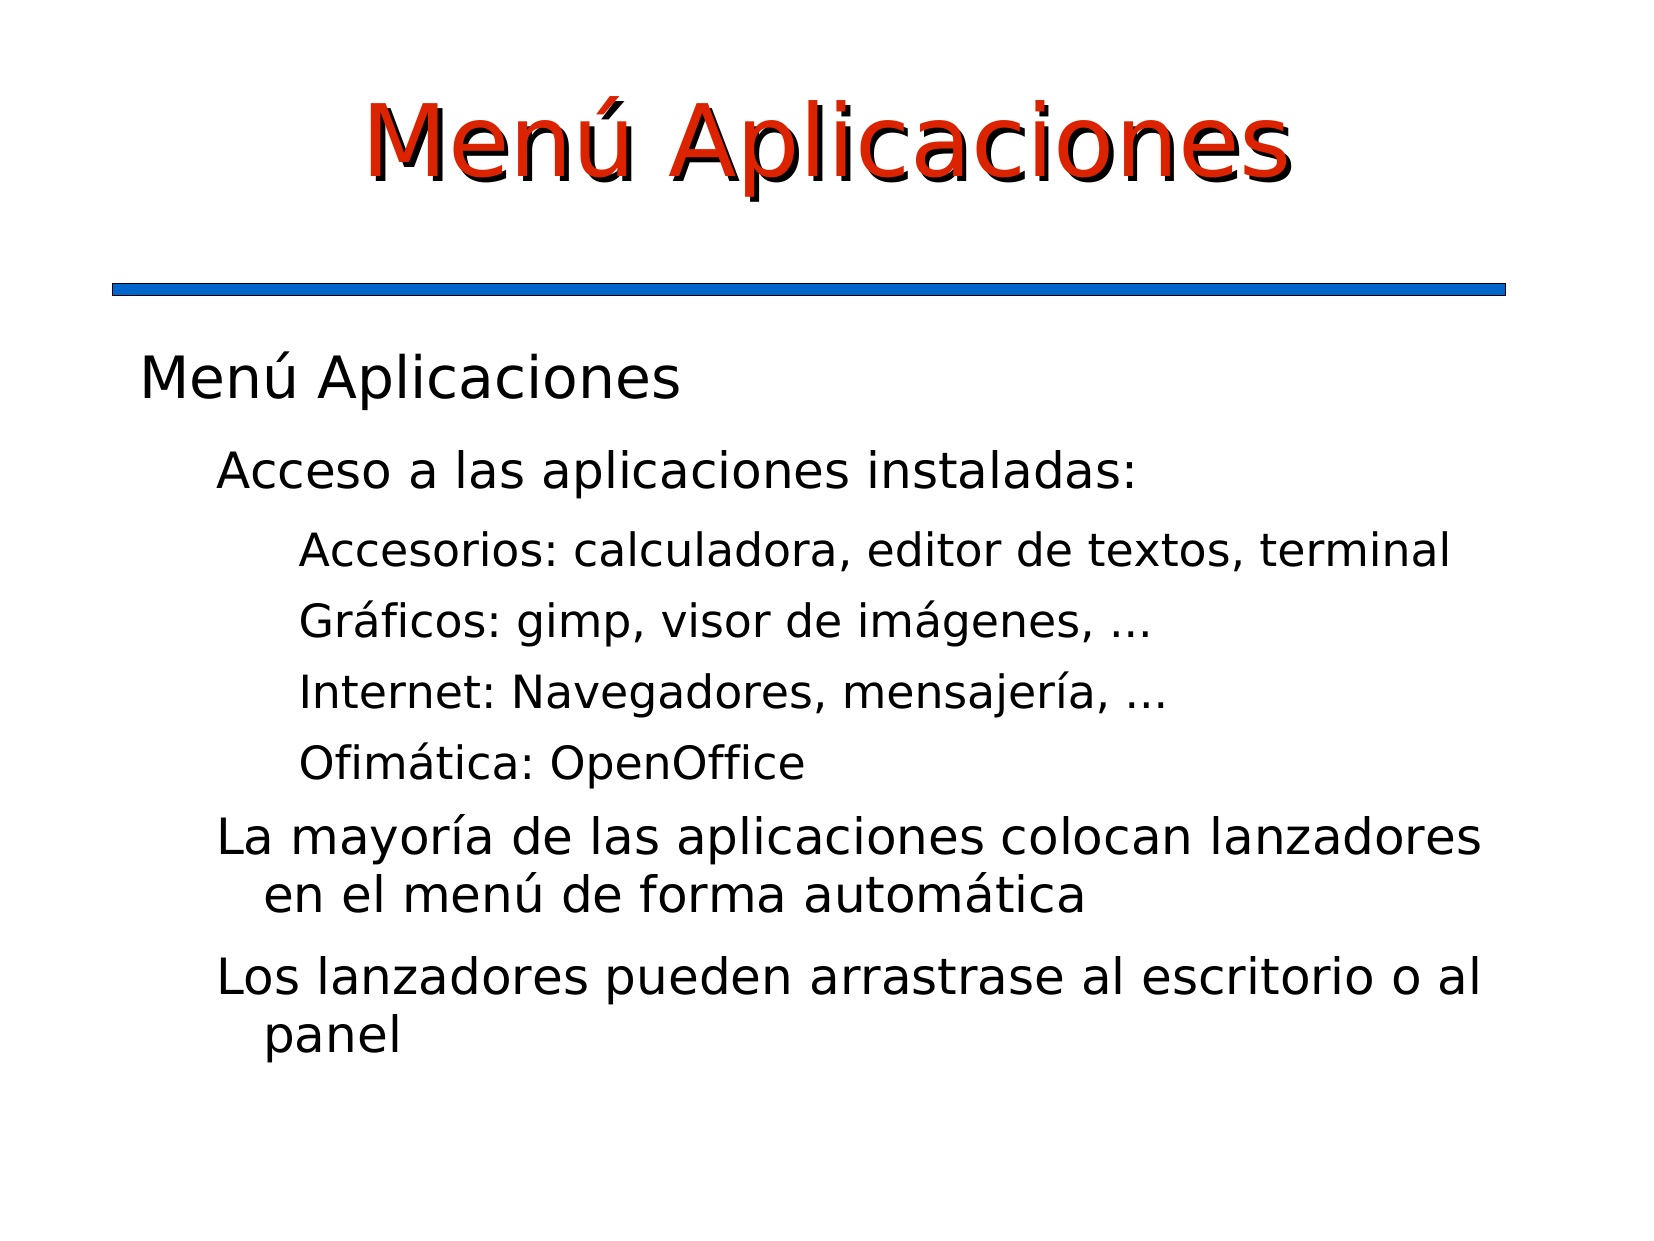

# Menú Aplicaciones
Menú Aplicaciones
Acceso a las aplicaciones instaladas:
Accesorios: calculadora, editor de textos, terminal
Gráficos: gimp, visor de imágenes, ...
Internet: Navegadores, mensajería, ...
Ofimática: OpenOffice
La mayoría de las aplicaciones colocan lanzadores en el menú de forma automática
Los lanzadores pueden arrastrase al escritorio o al panel